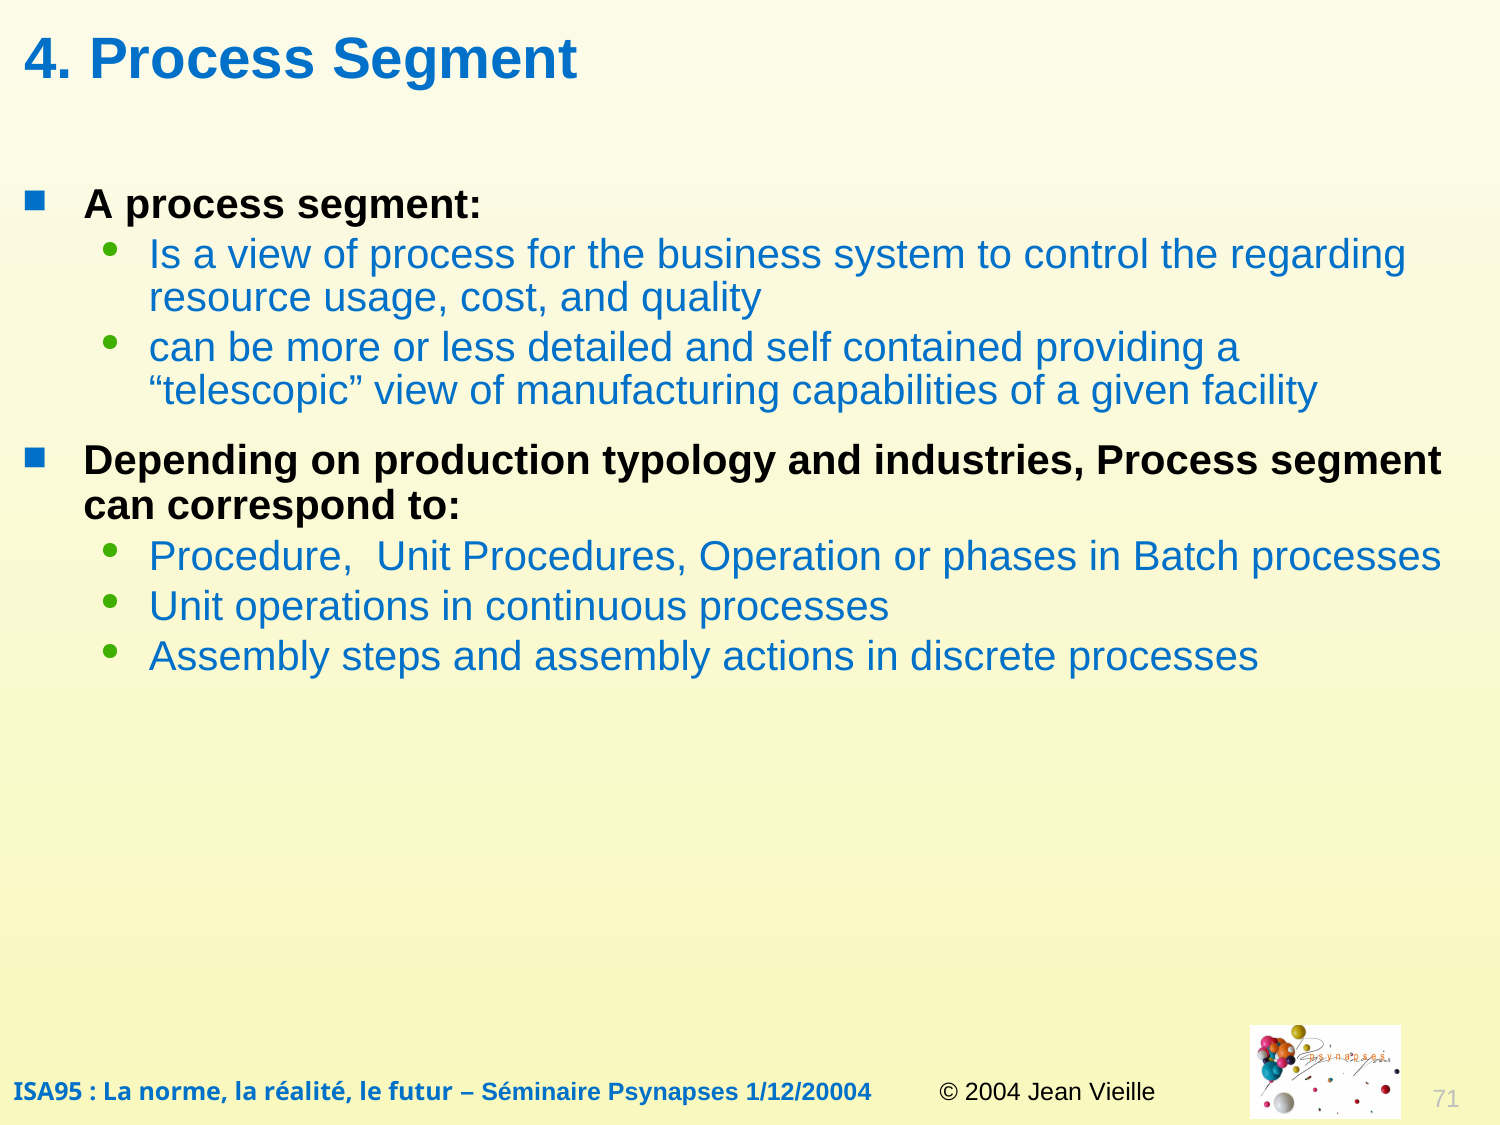

# 4. Process Segment
A process segment:
Is a view of process for the business system to control the regarding resource usage, cost, and quality
can be more or less detailed and self contained providing a “telescopic” view of manufacturing capabilities of a given facility
Depending on production typology and industries, Process segment can correspond to:
Procedure, Unit Procedures, Operation or phases in Batch processes
Unit operations in continuous processes
Assembly steps and assembly actions in discrete processes